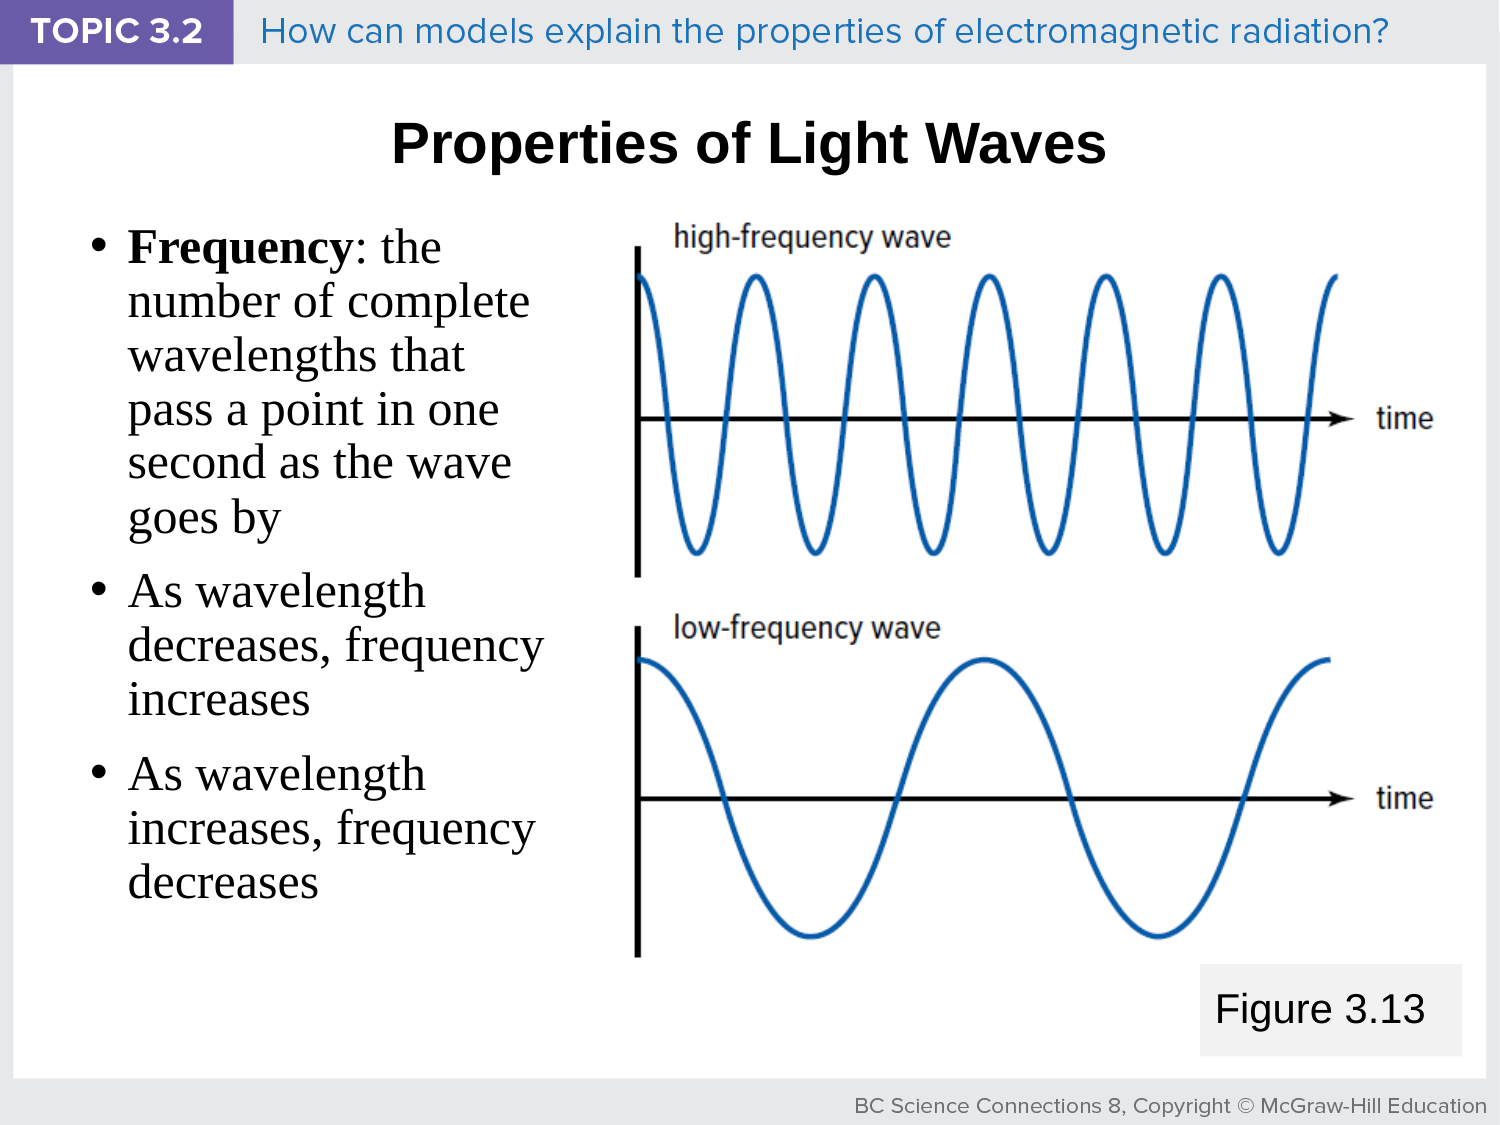

# Properties of Light Waves
Frequency: the number of complete wavelengths that pass a point in one second as the wave goes by
As wavelength decreases, frequency increases
As wavelength increases, frequency decreases
Figure 3.13